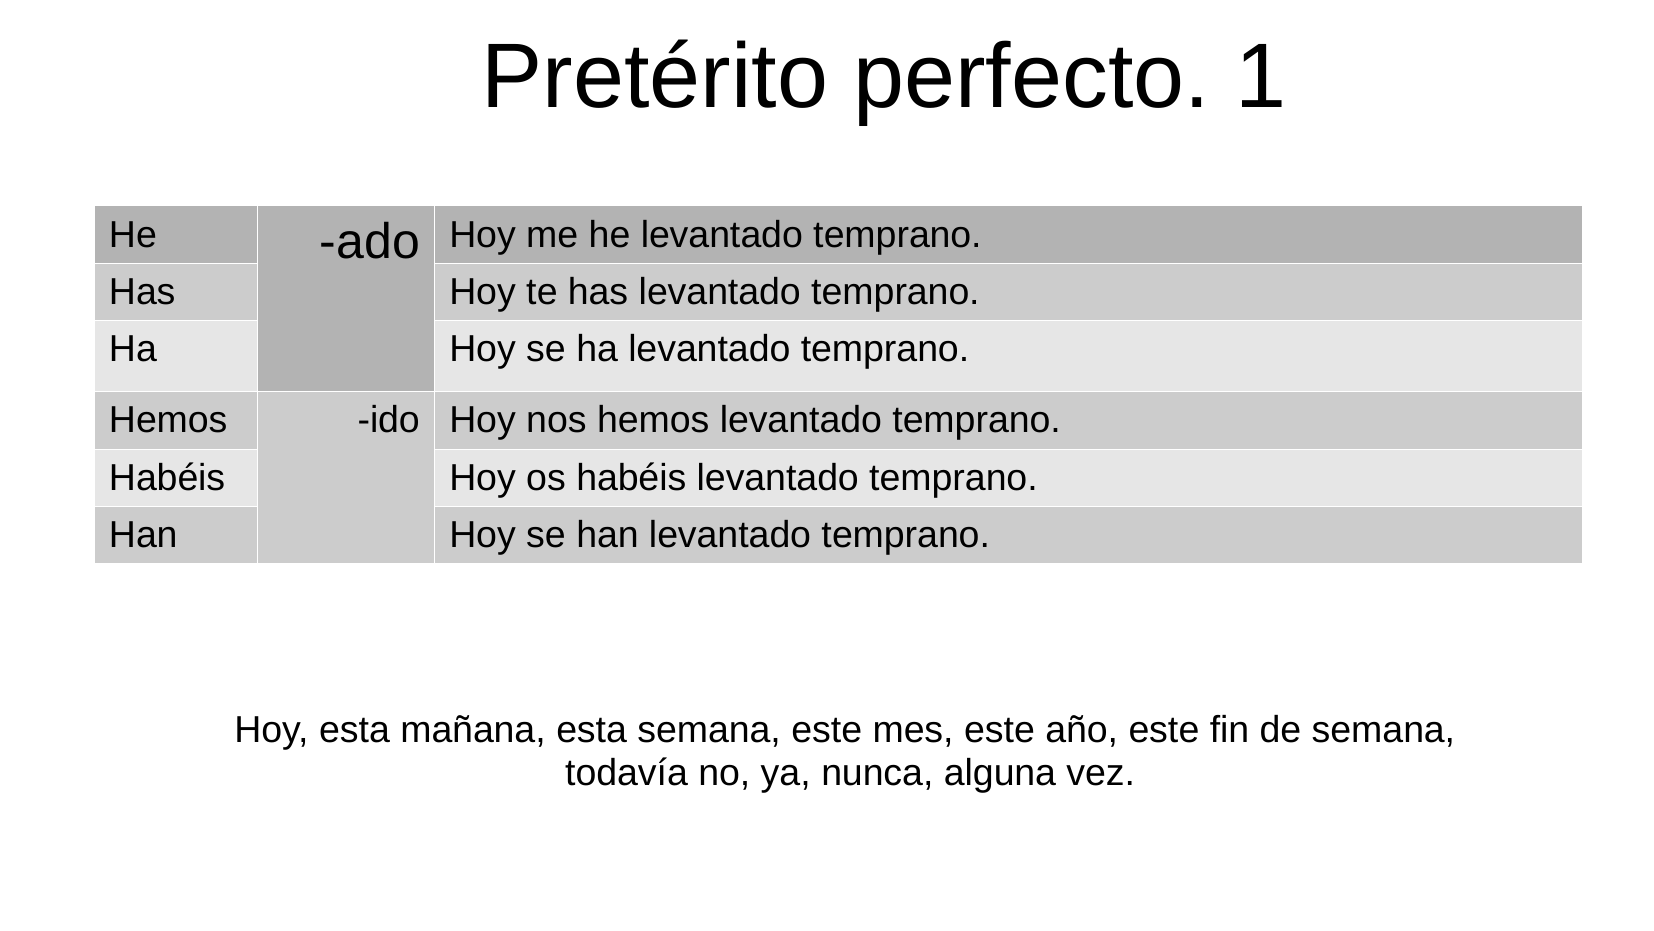

# Pretérito perfecto. 1
| He | -ado | Hoy me he levantado temprano. |
| --- | --- | --- |
| Has | | Hoy te has levantado temprano. |
| Ha | | Hoy se ha levantado temprano. |
| Hemos | -ido | Hoy nos hemos levantado temprano. |
| Habéis | | Hoy os habéis levantado temprano. |
| Han | | Hoy se han levantado temprano. |
Hoy, esta mañana, esta semana, este mes, este año, este fin de semana,
todavía no, ya, nunca, alguna vez.